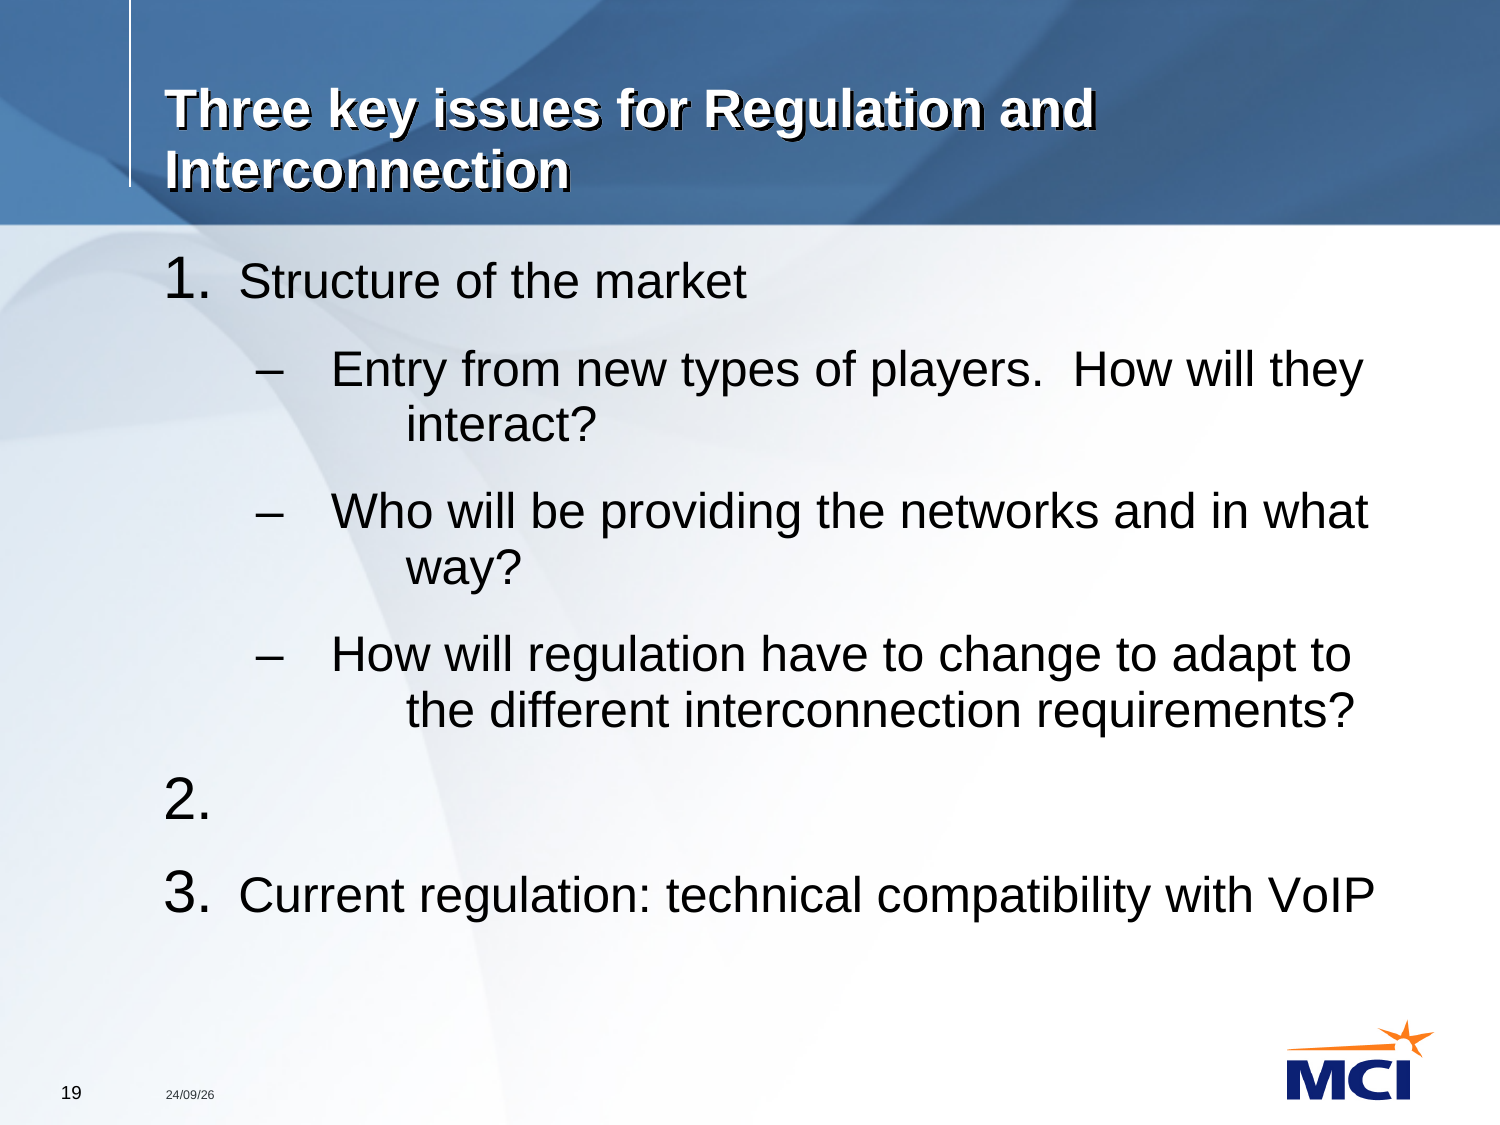

# Three key issues for Regulation and Interconnection
Structure of the market
Entry from new types of players. How will they interact?
Who will be providing the networks and in what way?
How will regulation have to change to adapt to the different interconnection requirements?
Current regulation: technical compatibility with VoIP